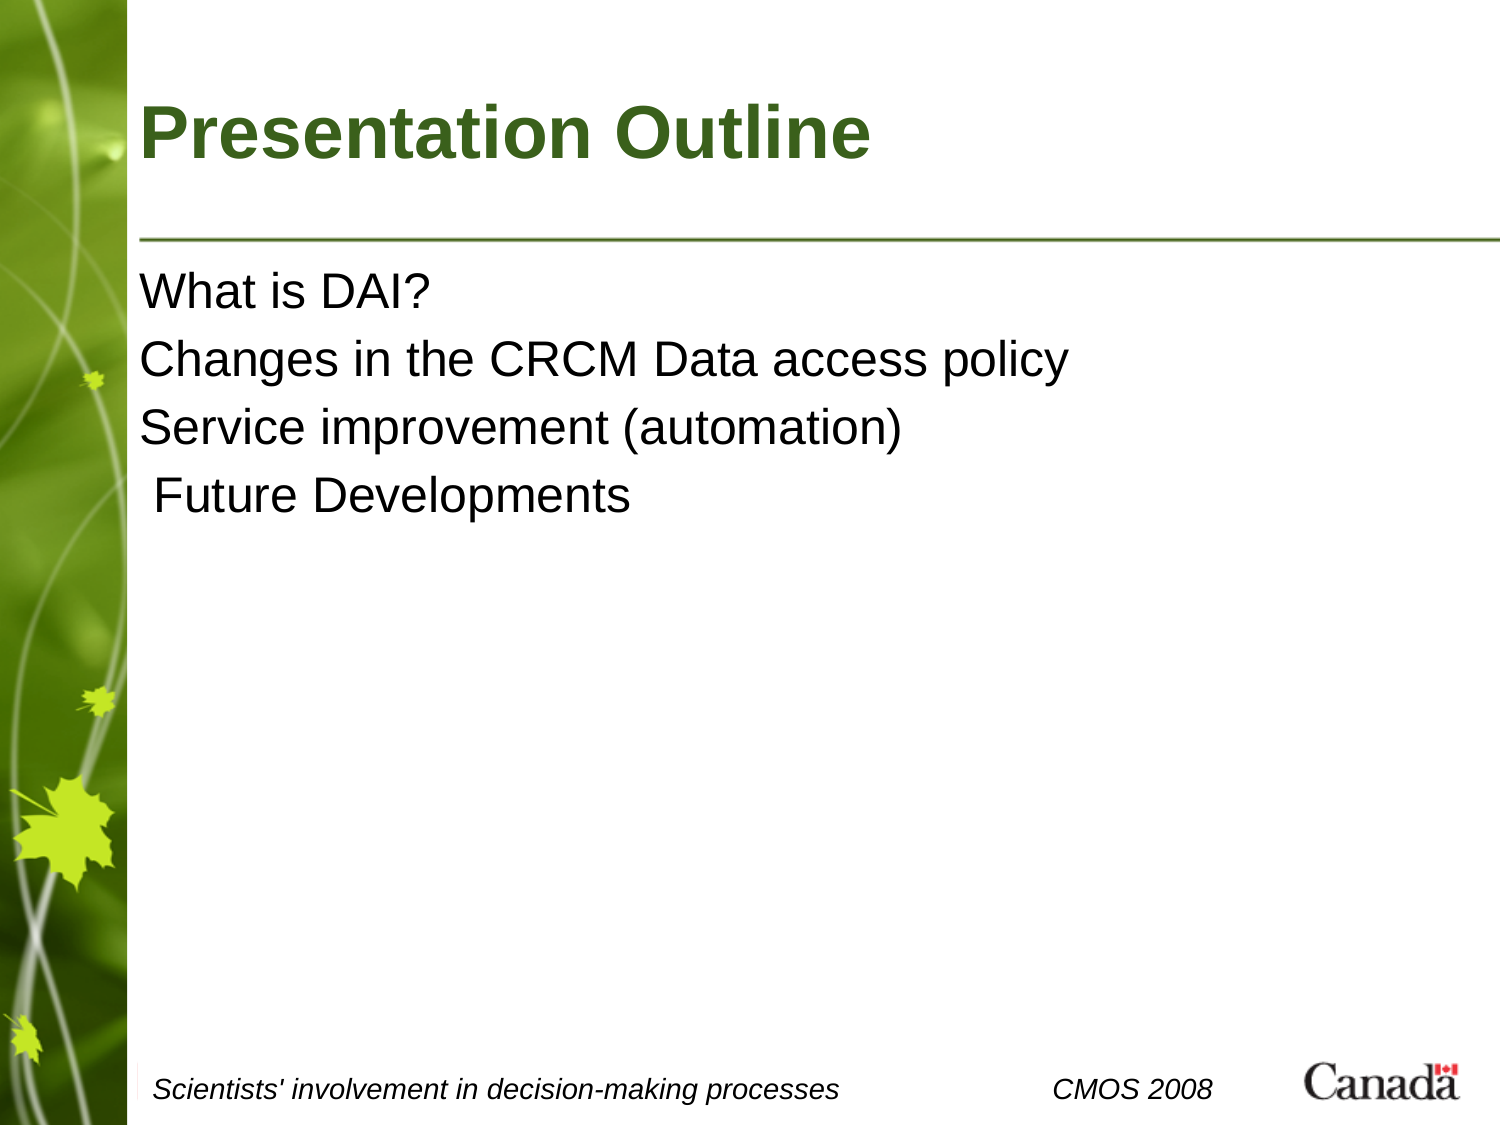

# Presentation Outline
What is DAI?
Changes in the CRCM Data access policy
Service improvement (automation)
 Future Developments